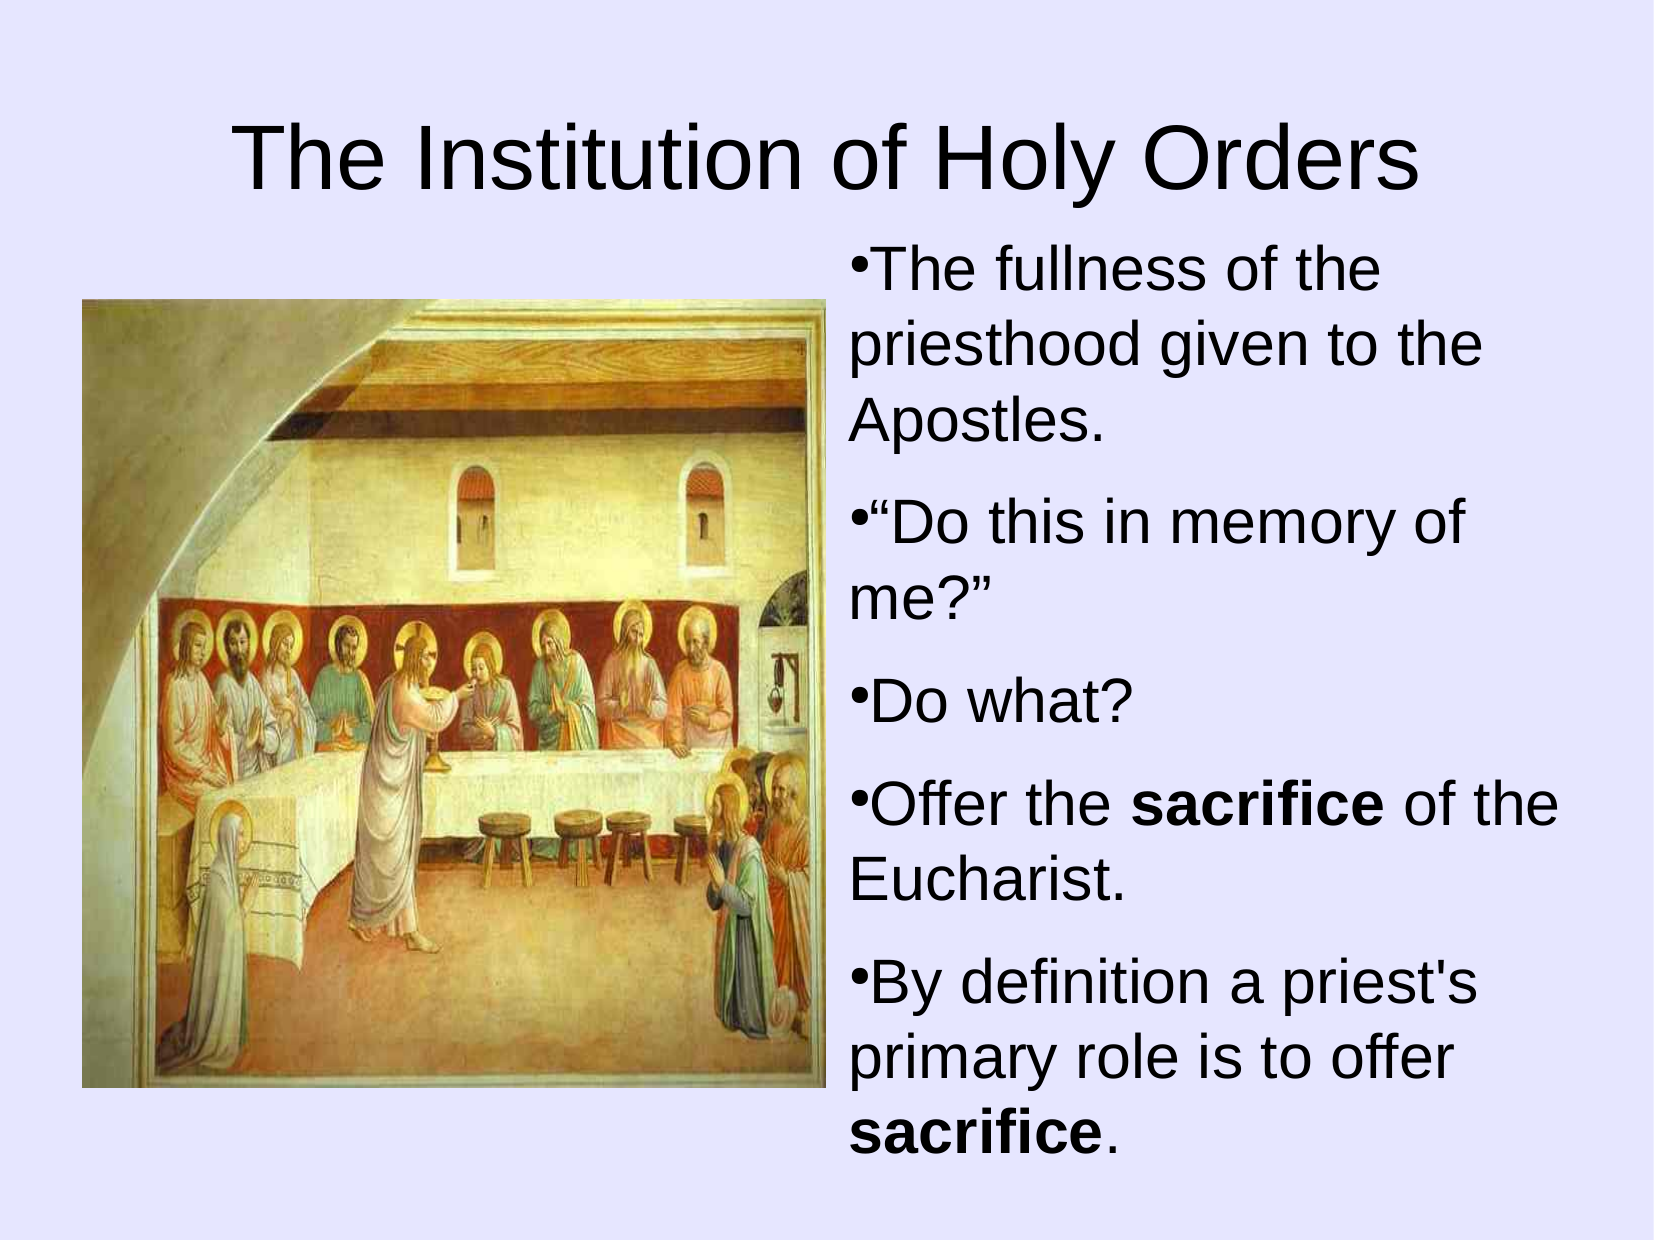

# The Institution of Holy Orders
The fullness of the priesthood given to the Apostles.
“Do this in memory of me?”
Do what?
Offer the sacrifice of the Eucharist.
By definition a priest's primary role is to offer sacrifice.